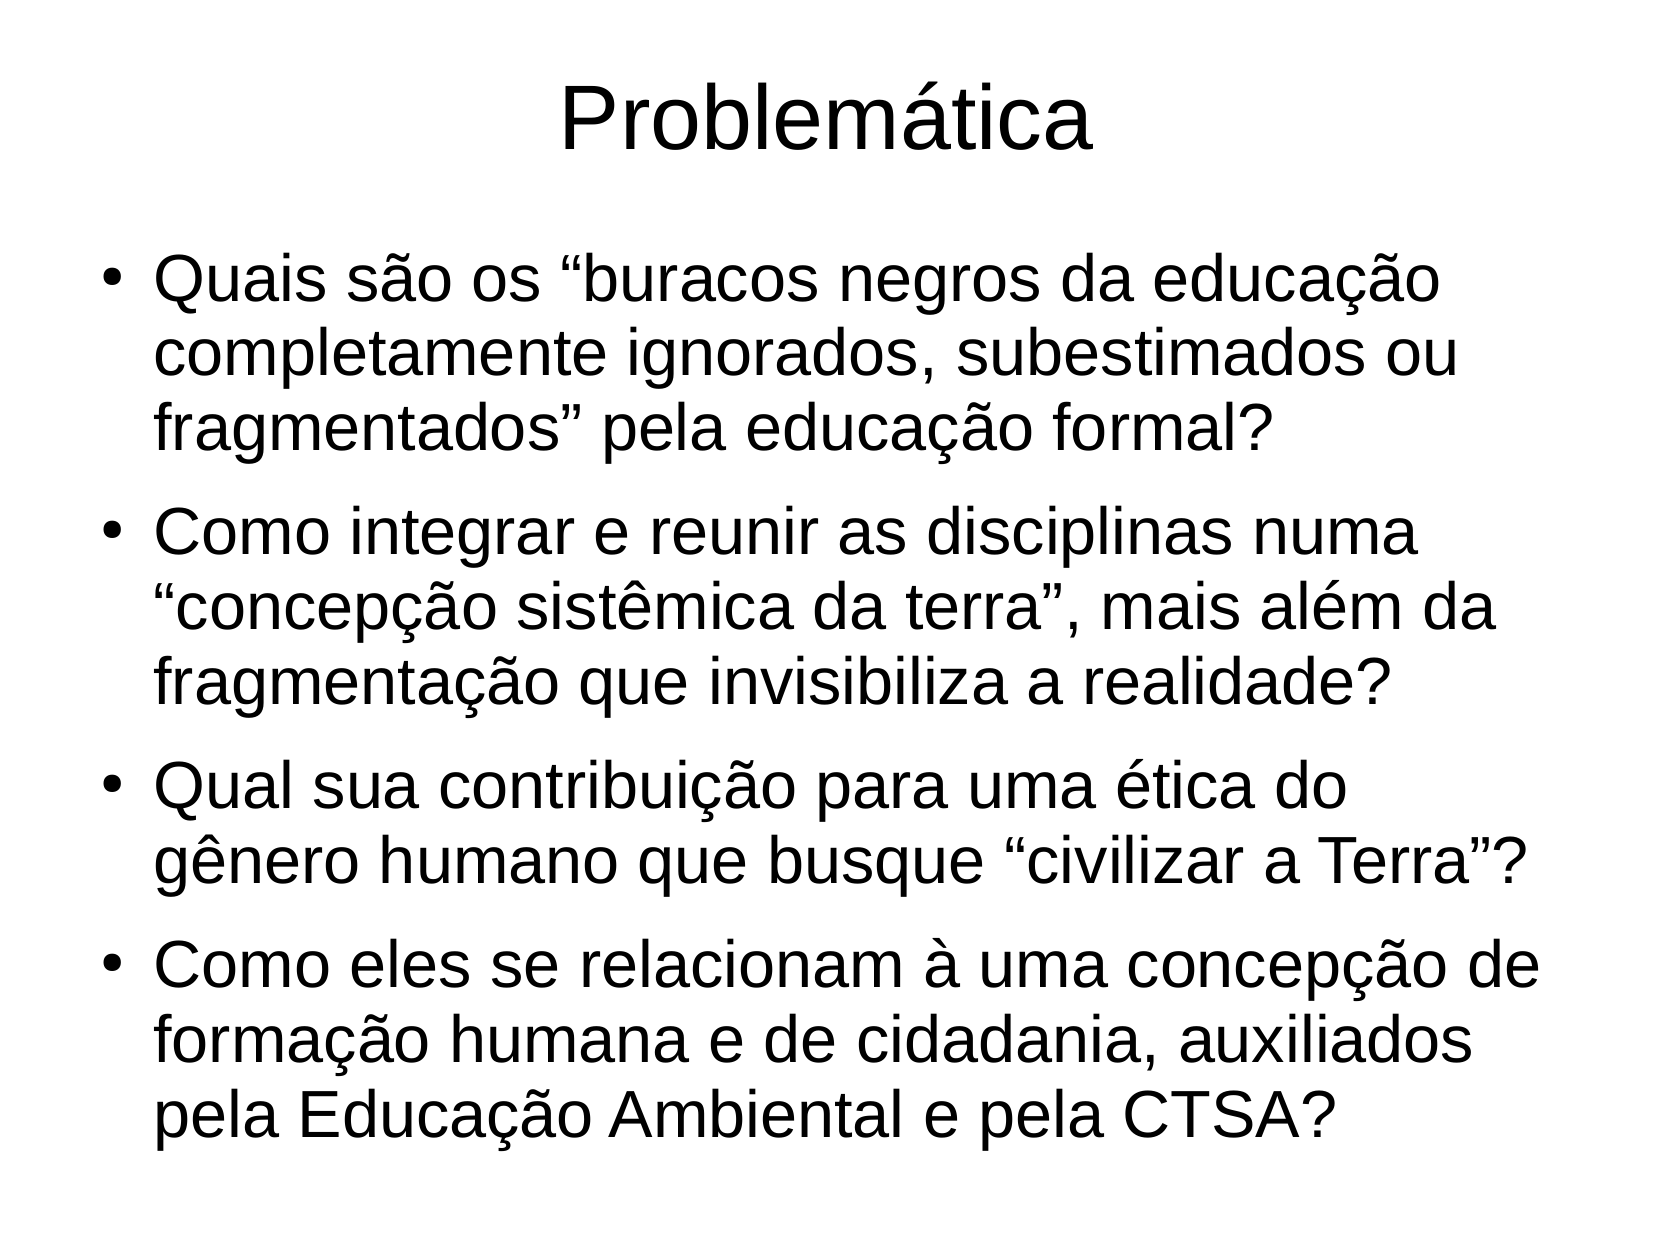

# Problemática
Quais são os “buracos negros da educação completamente ignorados, subestimados ou fragmentados” pela educação formal?
Como integrar e reunir as disciplinas numa “concepção sistêmica da terra”, mais além da fragmentação que invisibiliza a realidade?
Qual sua contribuição para uma ética do gênero humano que busque “civilizar a Terra”?
Como eles se relacionam à uma concepção de formação humana e de cidadania, auxiliados pela Educação Ambiental e pela CTSA?